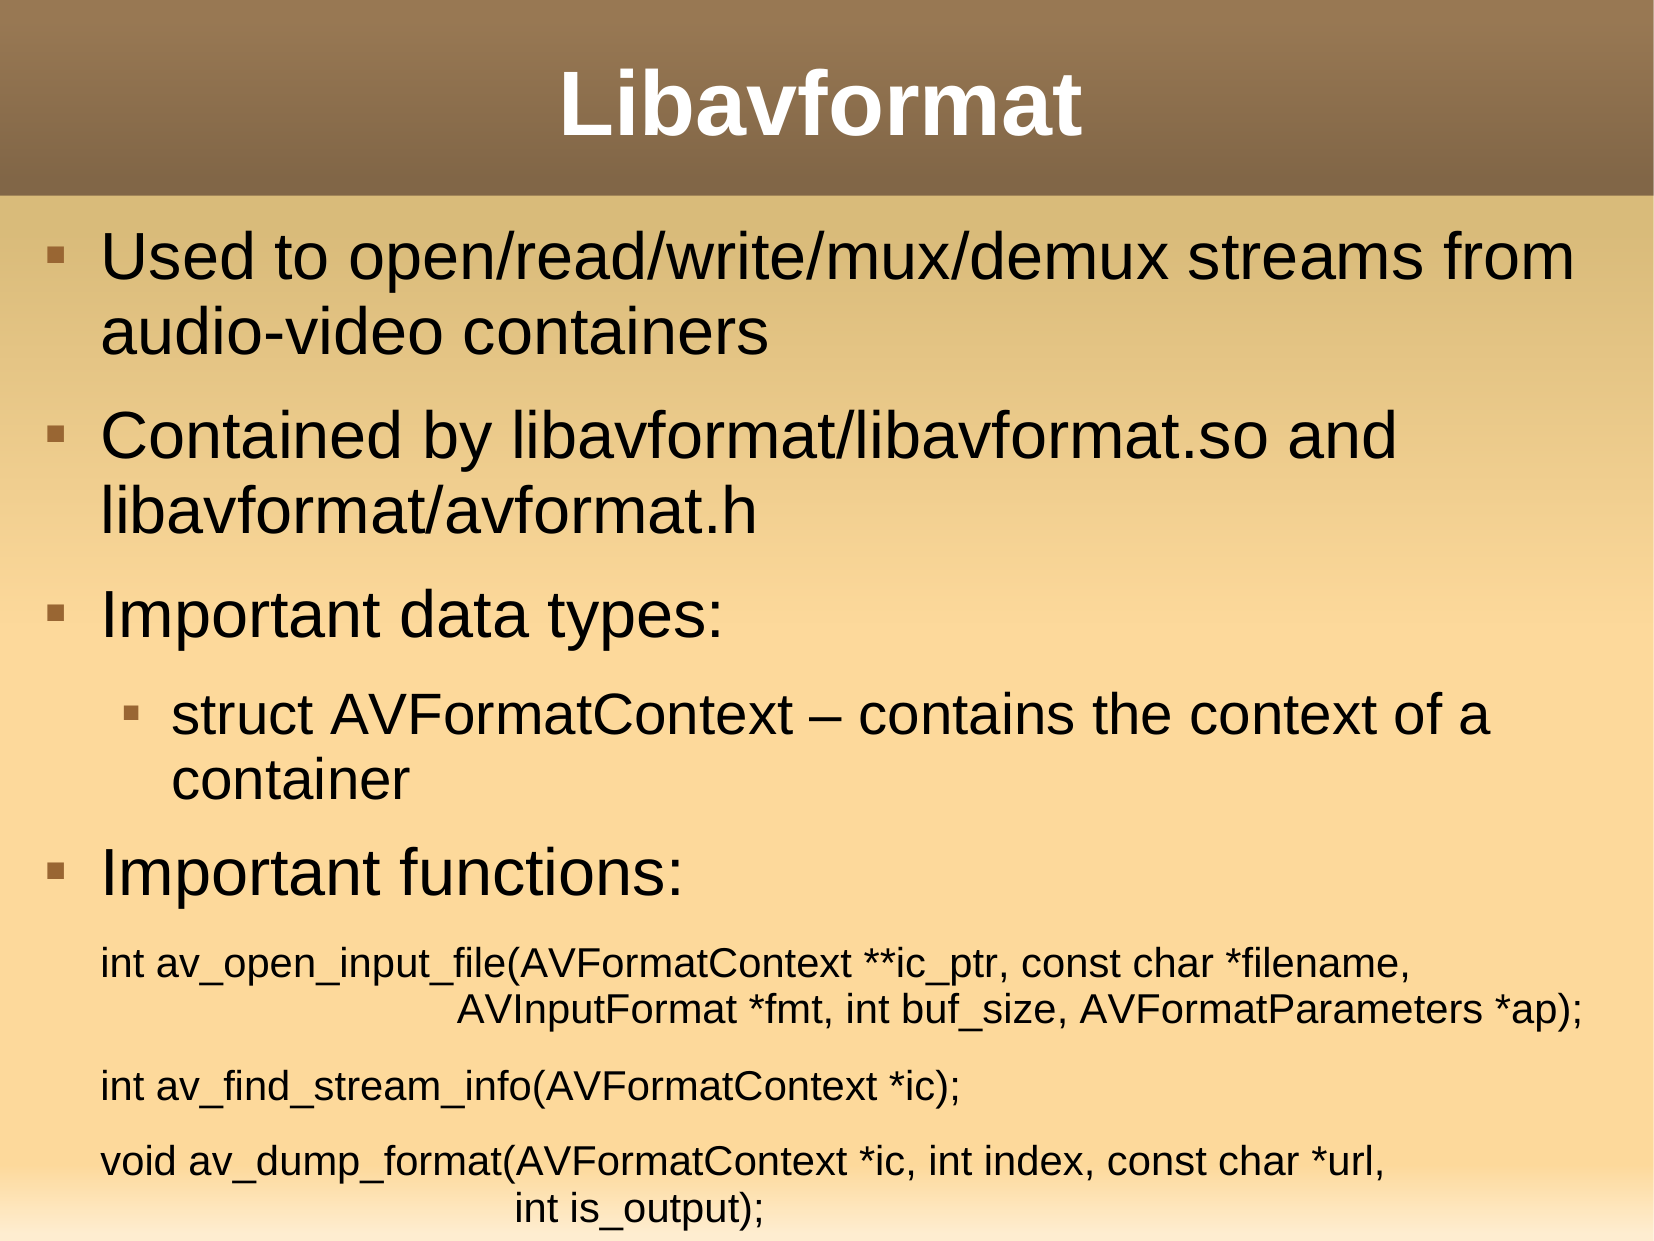

# Libavformat
Used to open/read/write/mux/demux streams from audio-video containers
Contained by libavformat/libavformat.so and libavformat/avformat.h
Important data types:
struct AVFormatContext – contains the context of a container
Important functions:
int av_open_input_file(AVFormatContext **ic_ptr, const char *filename, AVInputFormat *fmt, int buf_size, AVFormatParameters *ap);
int av_find_stream_info(AVFormatContext *ic);
void av_dump_format(AVFormatContext *ic, int index, const char *url, int is_output);